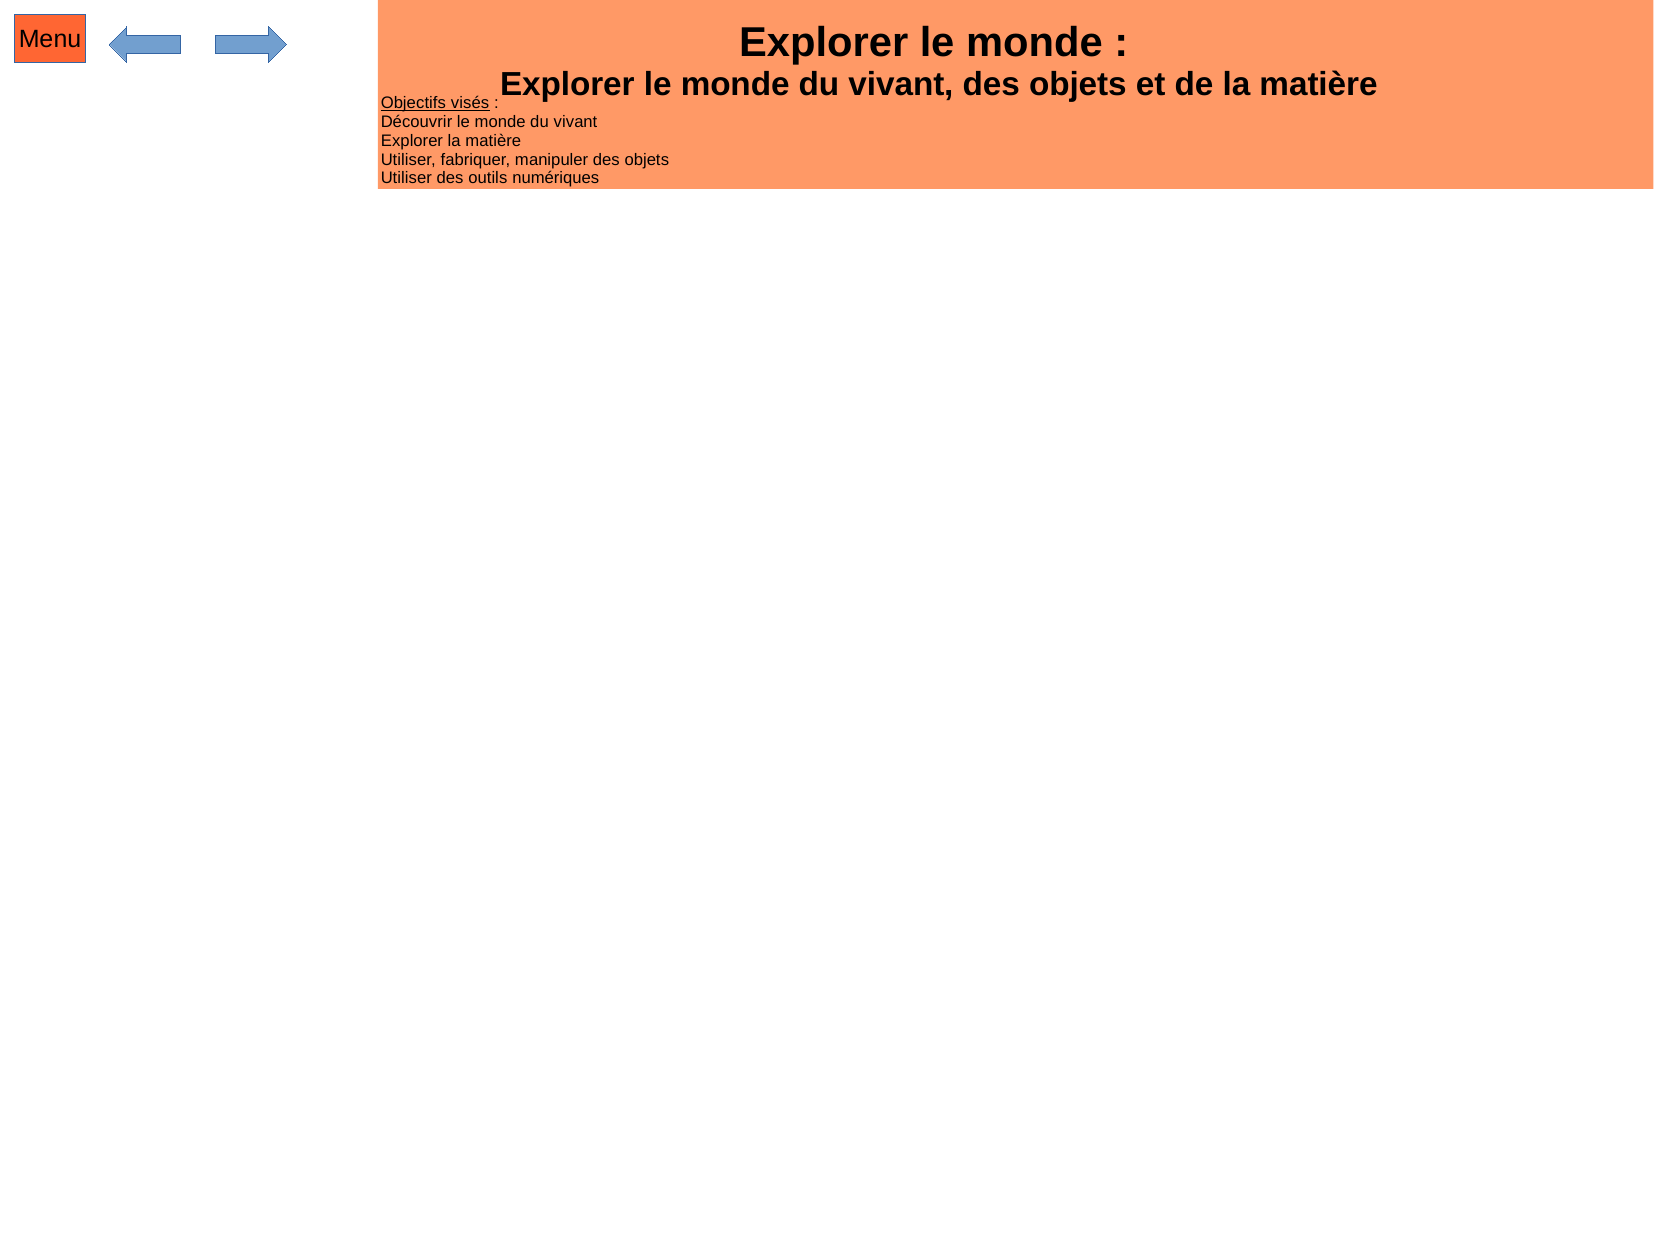

Explorer le monde :
Explorer le monde du vivant, des objets et de la matière
Menu
Objectifs visés :
Découvrir le monde du vivant
Explorer la matière
Utiliser, fabriquer, manipuler des objets
Utiliser des outils numériques